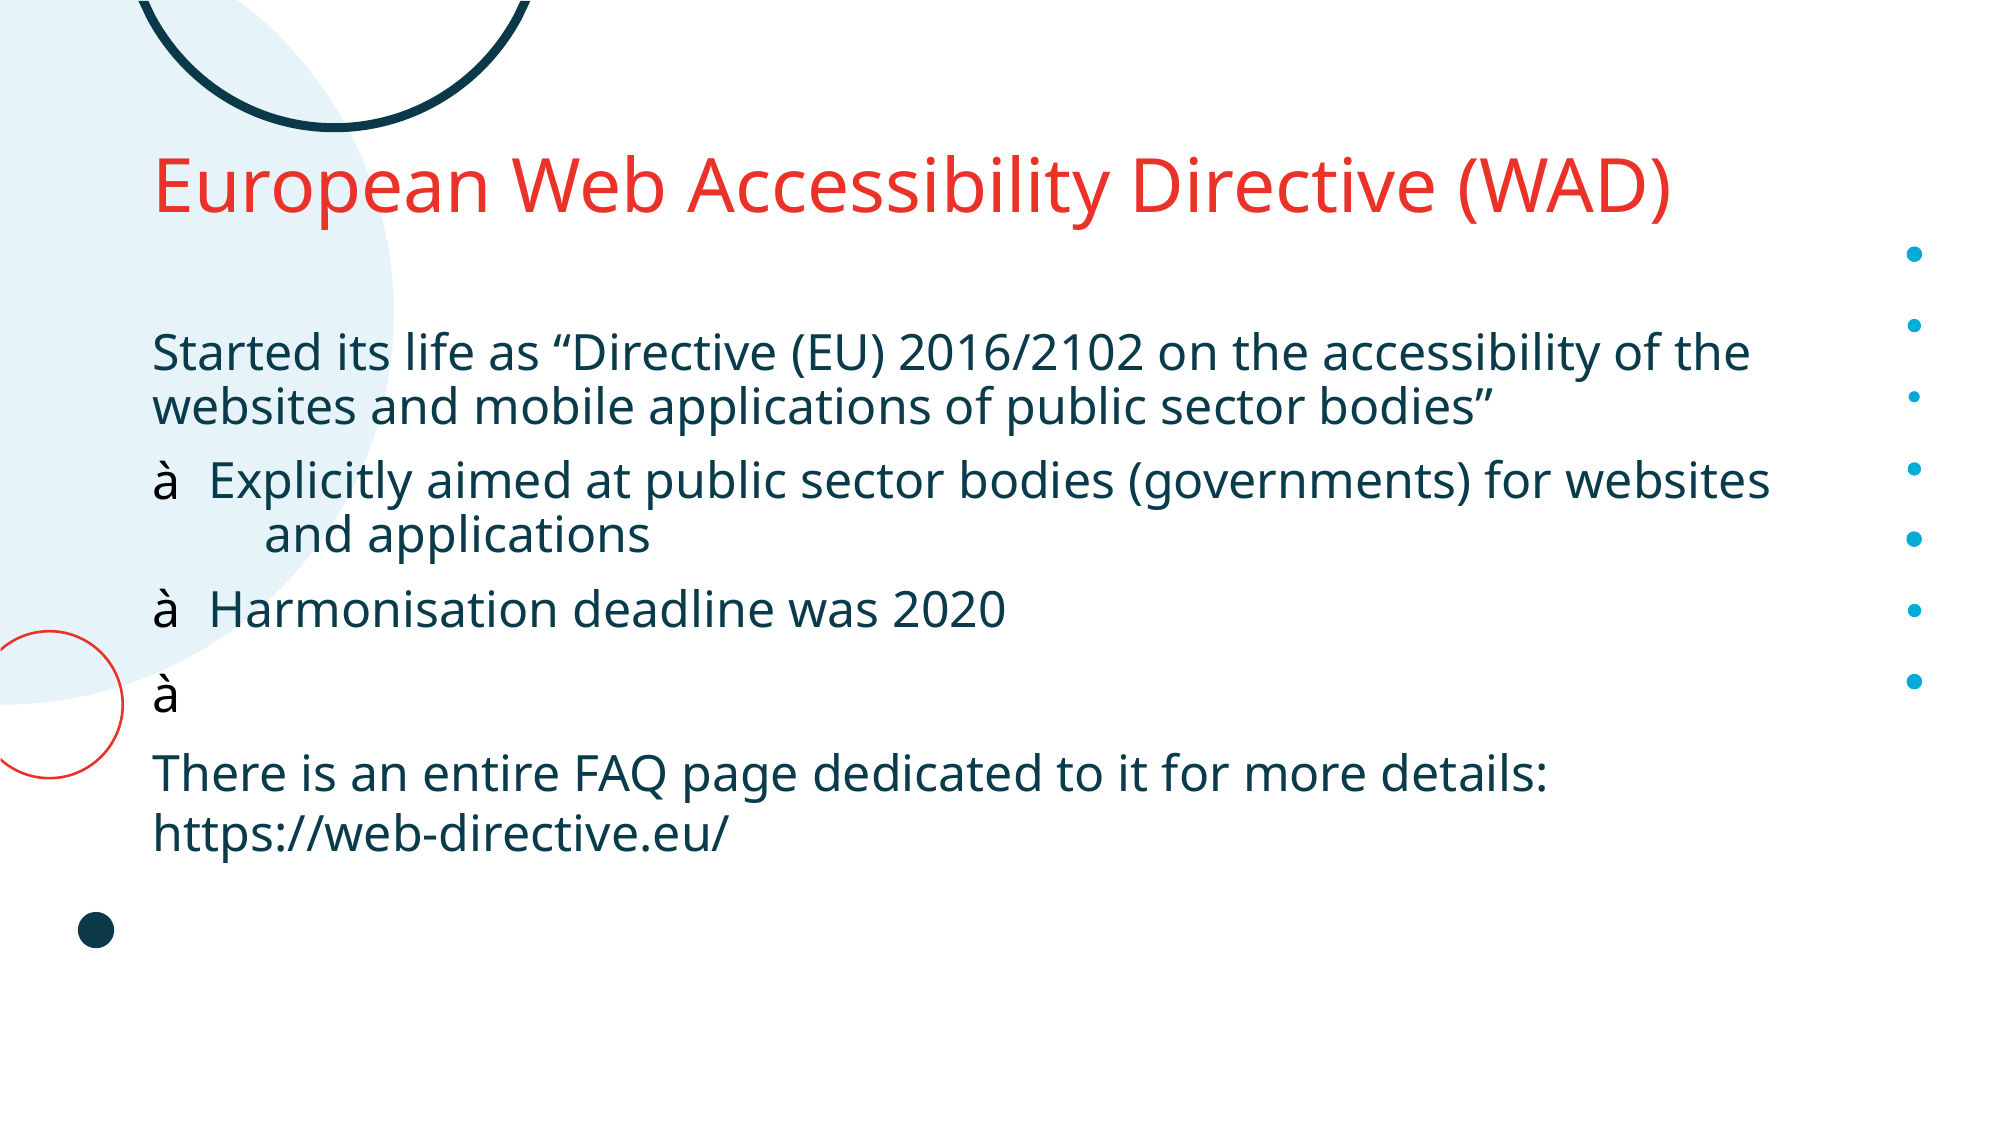

# European Web Accessibility Directive (WAD)
Started its life as “Directive (EU) 2016/2102 on the accessibility of the websites and mobile applications of public sector bodies”
Explicitly aimed at public sector bodies (governments) for websites and applications
Harmonisation deadline was 2020
There is an entire FAQ page dedicated to it for more details: https://web-directive.eu/